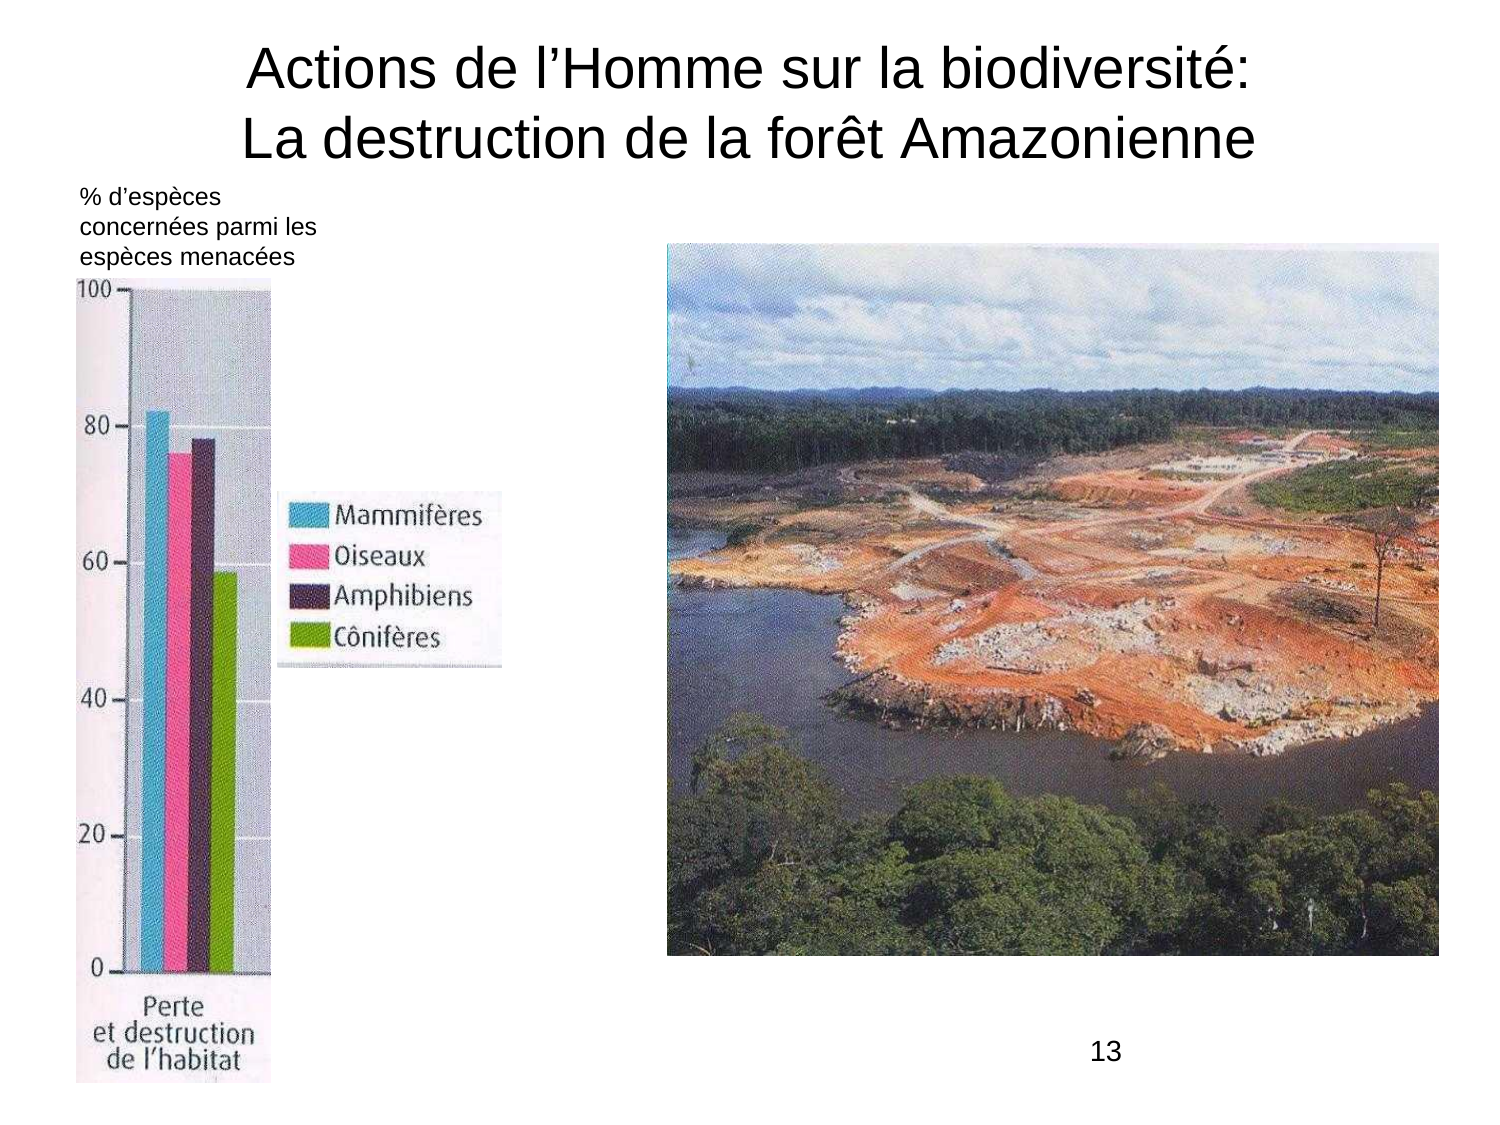

# Actions de l’Homme sur la biodiversité: La destruction de la forêt Amazonienne
% d’espèces concernées parmi les espèces menacées